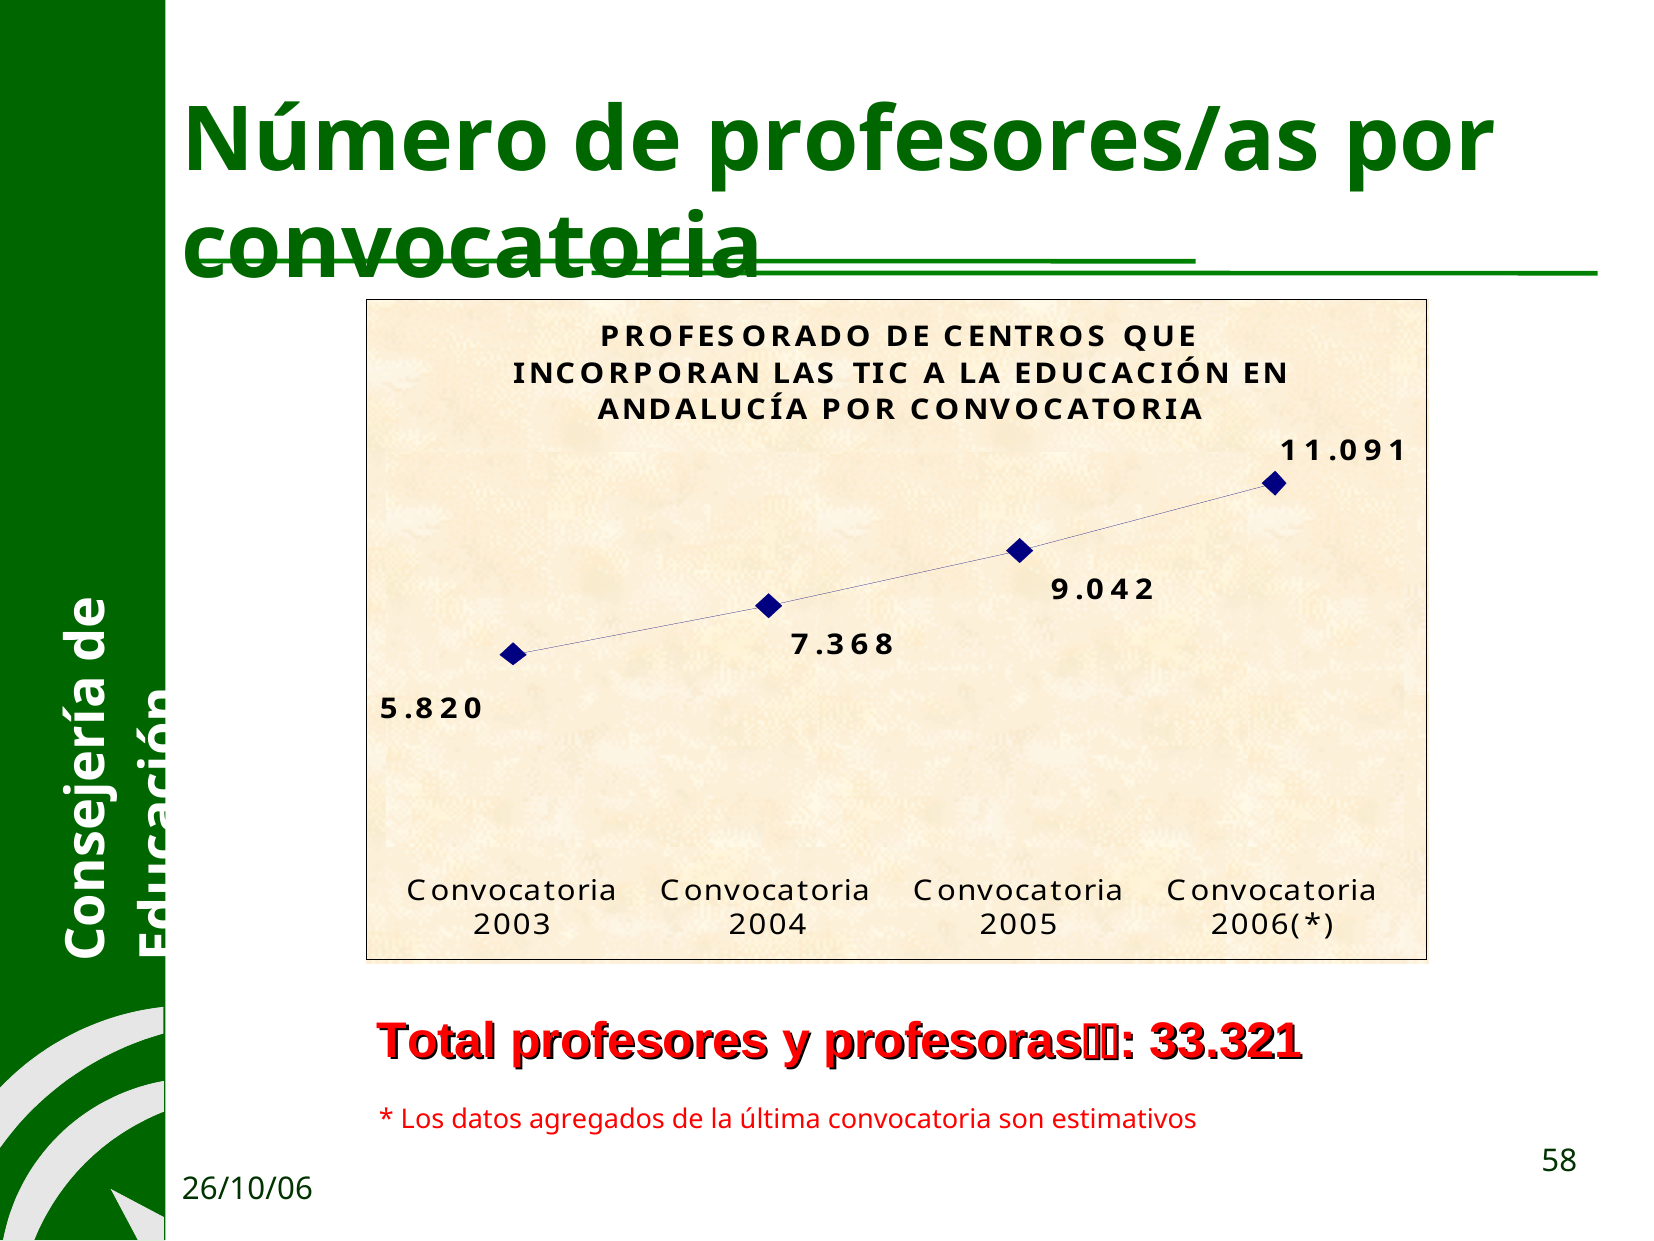

# Número de profesores/as por convocatoria
Total profesores y profesoras: 33.321
* Los datos agregados de la última convocatoria son estimativos
58